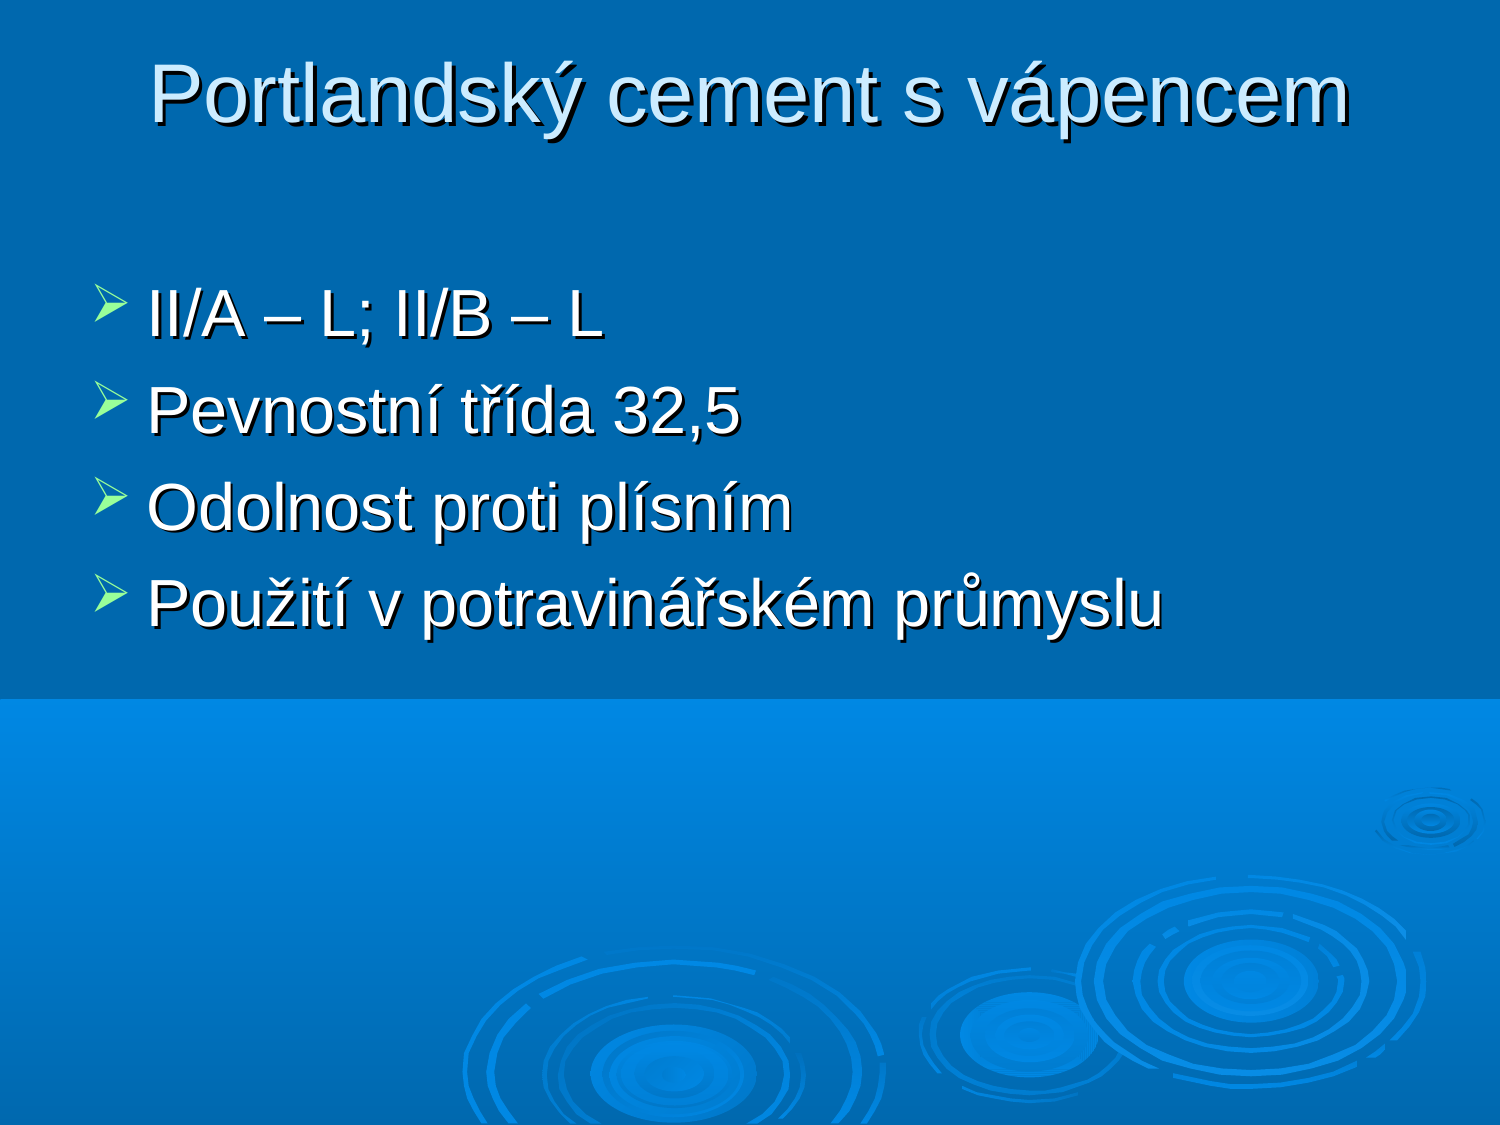

# Portlandský cement s vápencem
II/A – L; II/B – L
Pevnostní třída 32,5
Odolnost proti plísním
Použití v potravinářském průmyslu